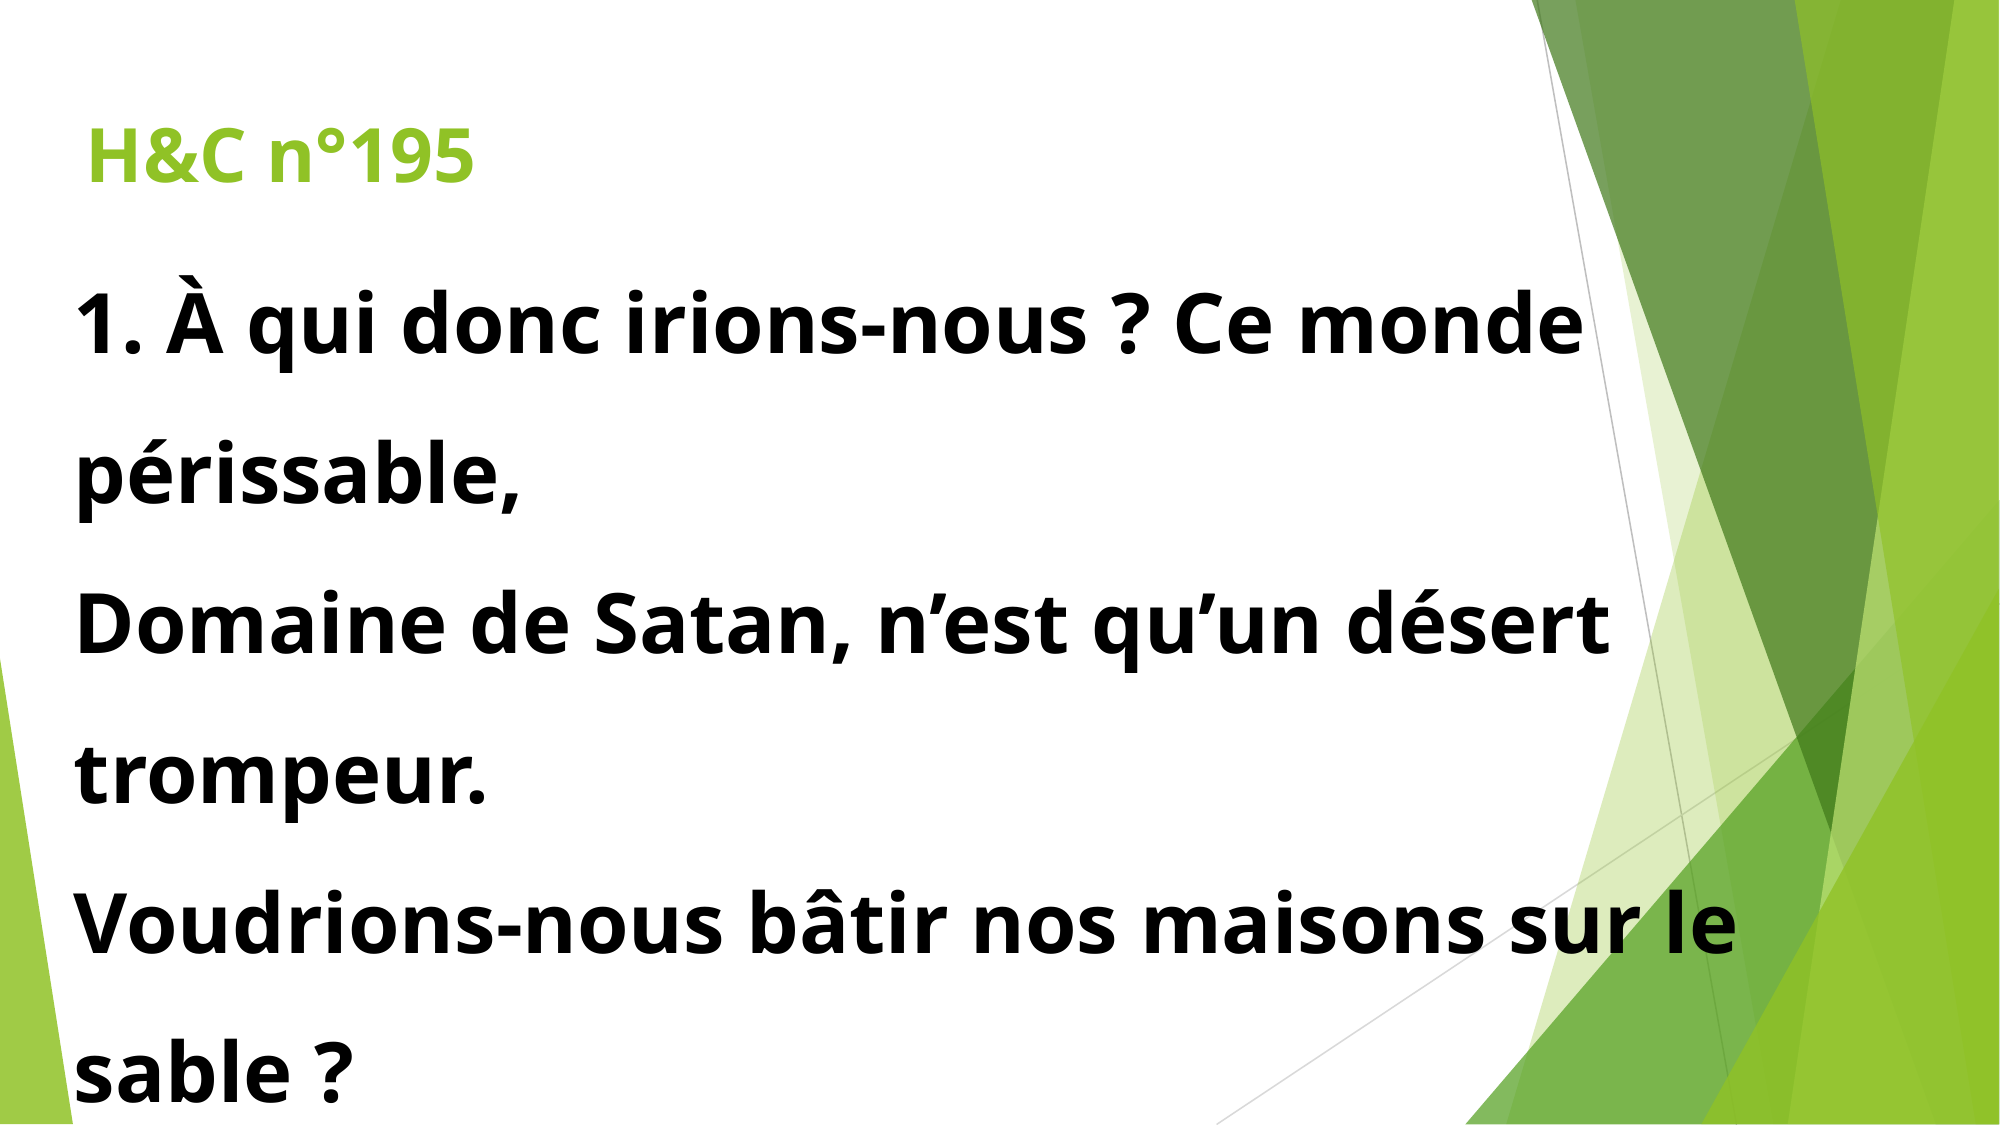

H&C n°195
1. À qui donc irions-nous ? Ce monde périssable,
Domaine de Satan, n’est qu’un désert trompeur.
Voudrions-nous bâtir nos maisons sur le sable ?
Non, ce n’est pas ainsi qu’on fonde son bonheur.